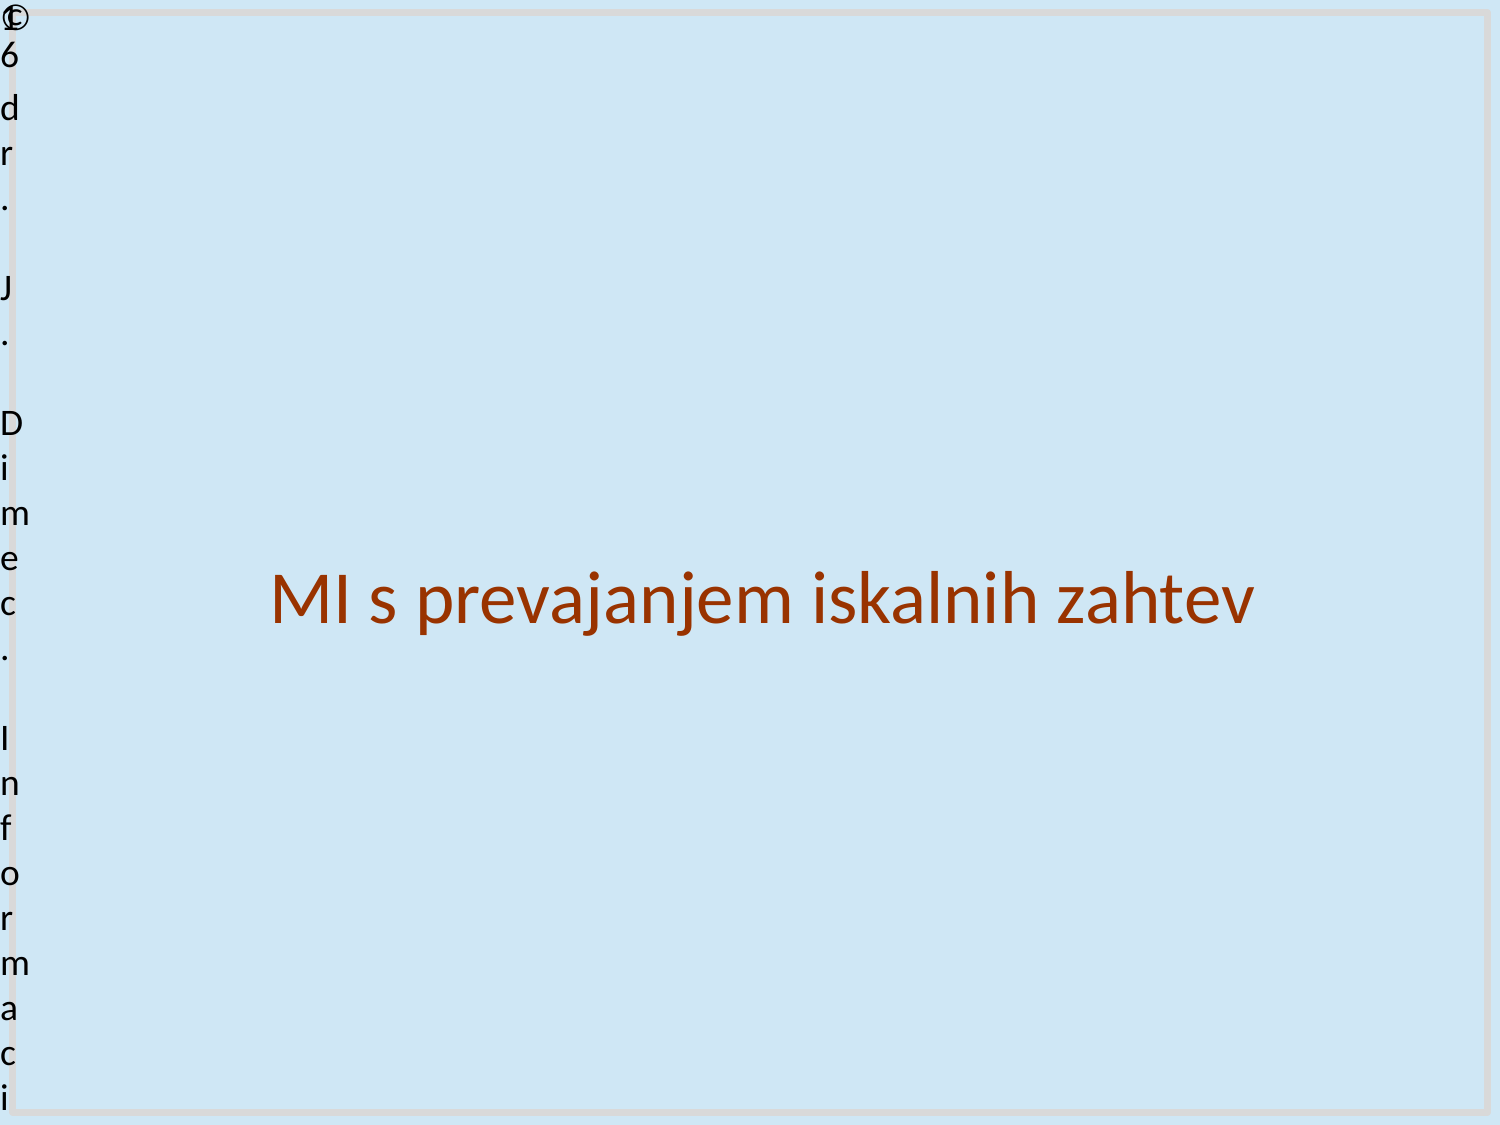

© dr. J. Dimec. Informacijski viri na internetu (2012 / 13). Večjezičnost Interneta in spletnih informacijskih virov. MI 2
# MI s prevajanjem iskalnih zahtev